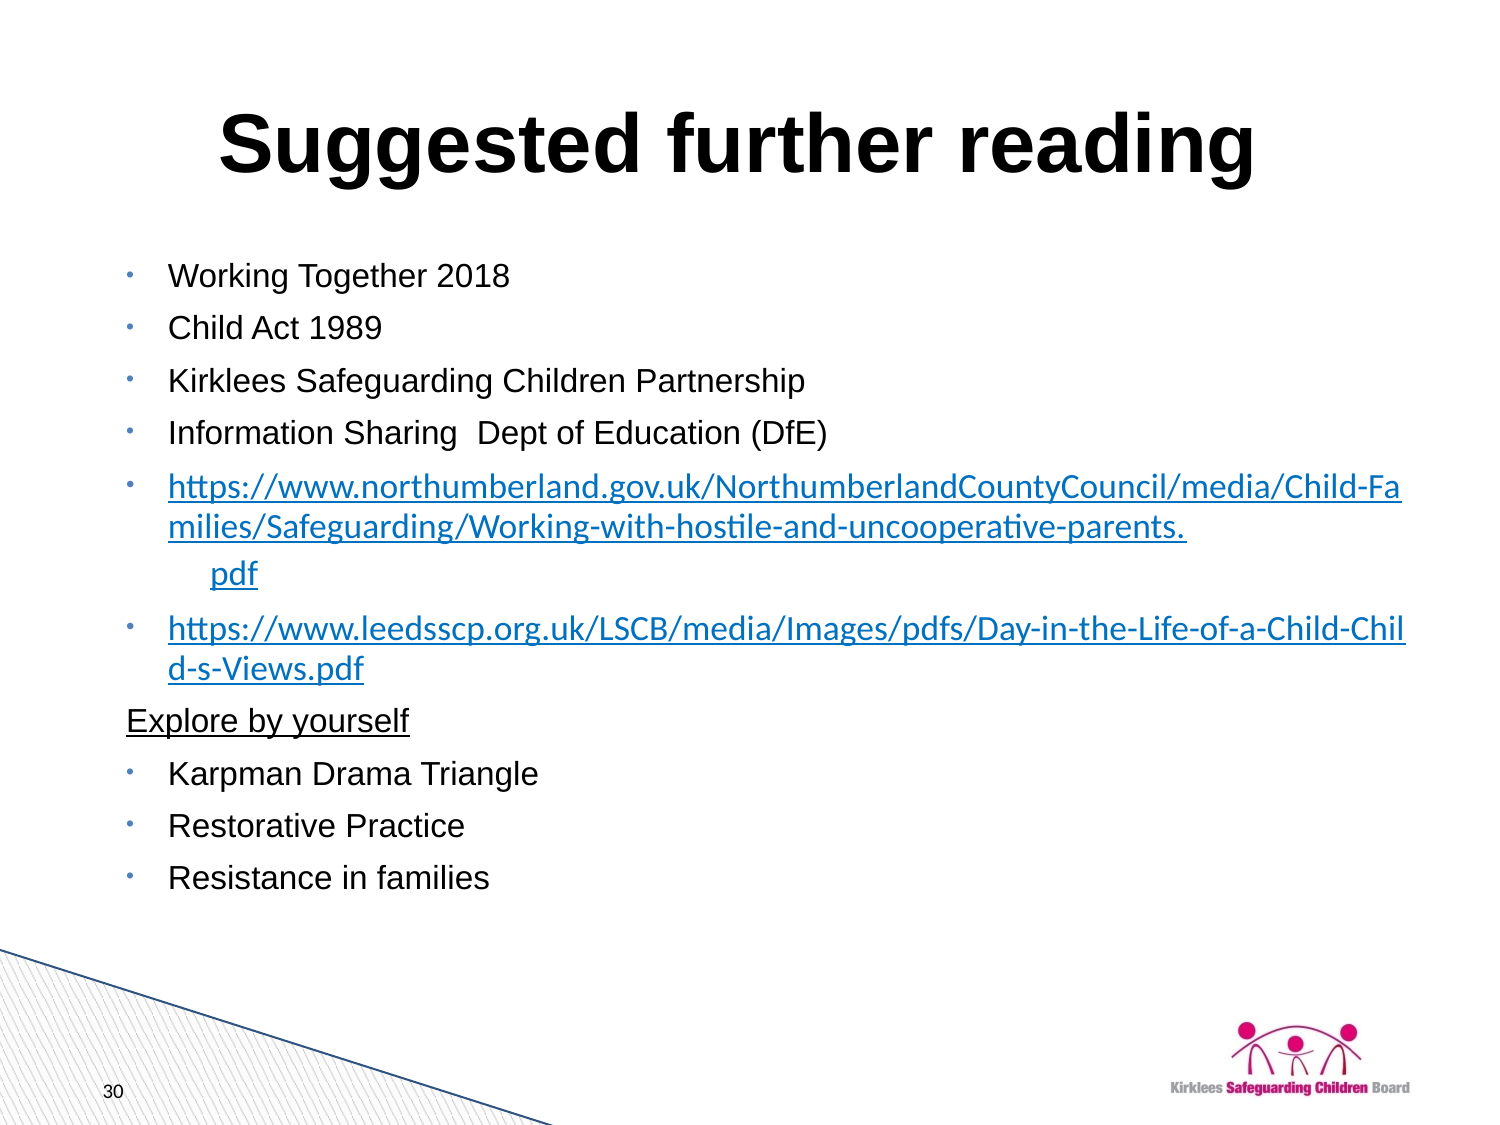

Suggested further reading
# Working Together 2018
Child Act 1989
Kirklees Safeguarding Children Partnership
Information Sharing Dept of Education (DfE)
https://www.northumberland.gov.uk/NorthumberlandCountyCouncil/media/Child-Families/Safeguarding/Working-with-hostile-and-uncooperative-parents.pdf
https://www.leedsscp.org.uk/LSCB/media/Images/pdfs/Day-in-the-Life-of-a-Child-Child-s-Views.pdf
Explore by yourself
Karpman Drama Triangle
Restorative Practice
Resistance in families